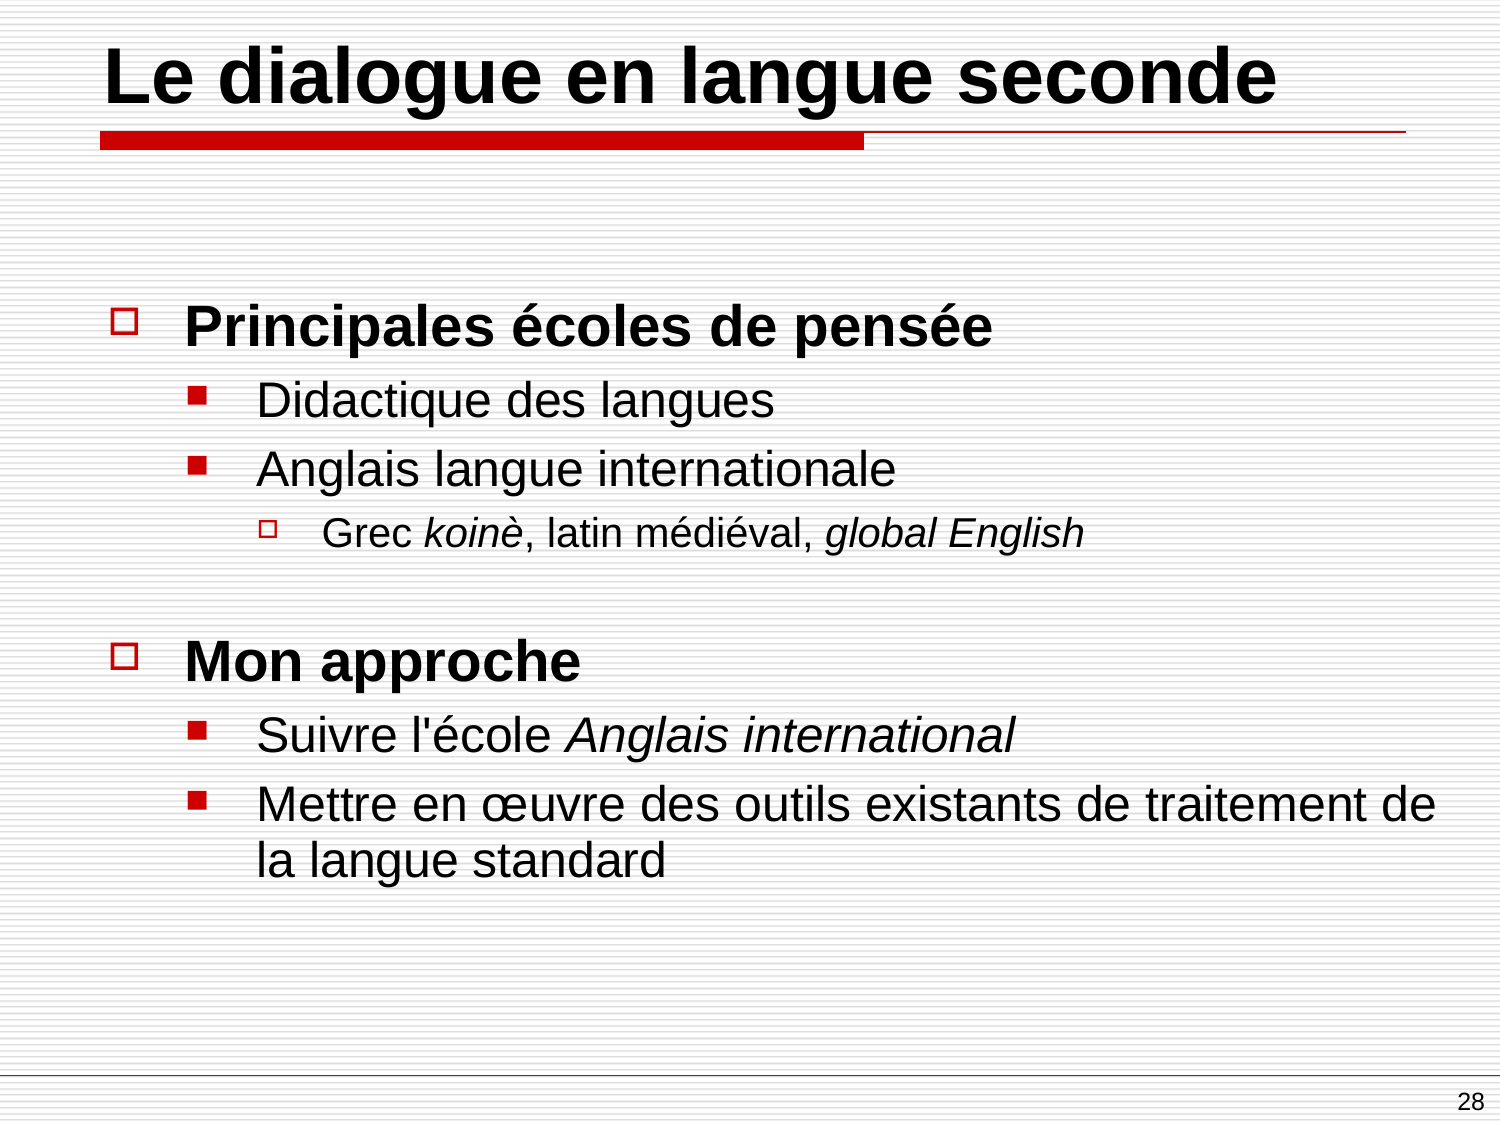

Le dialogue en langue seconde
# Principales écoles de pensée
Didactique des langues
Anglais langue internationale
Grec koinè, latin médiéval, global English
Mon approche
Suivre l'école Anglais international
Mettre en œuvre des outils existants de traitement de la langue standard
28